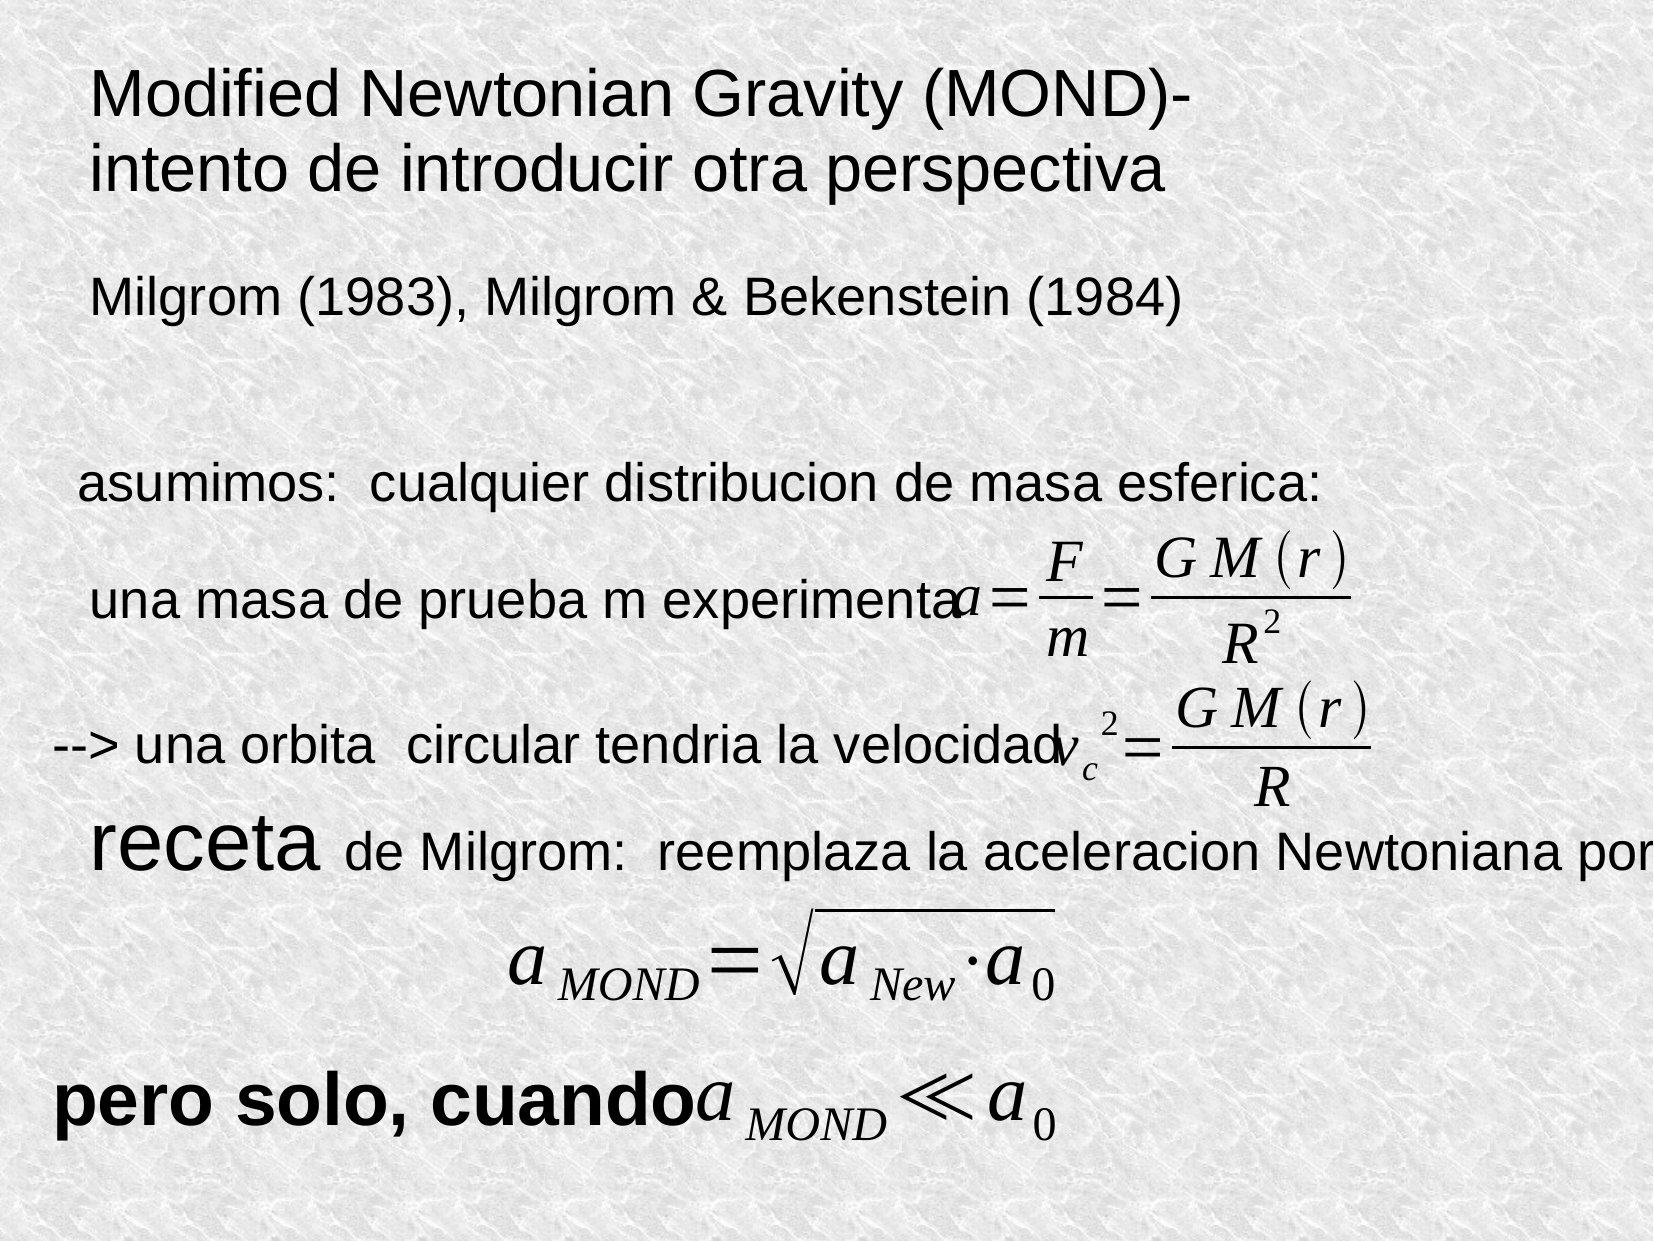

Modified Newtonian Gravity (MOND)-
intento de introducir otra perspectiva
Milgrom (1983), Milgrom & Bekenstein (1984)
asumimos: cualquier distribucion de masa esferica:
una masa de prueba m experimenta
--> una orbita circular tendria la velocidad
receta de Milgrom: reemplaza la aceleracion Newtoniana por
pero solo, cuando